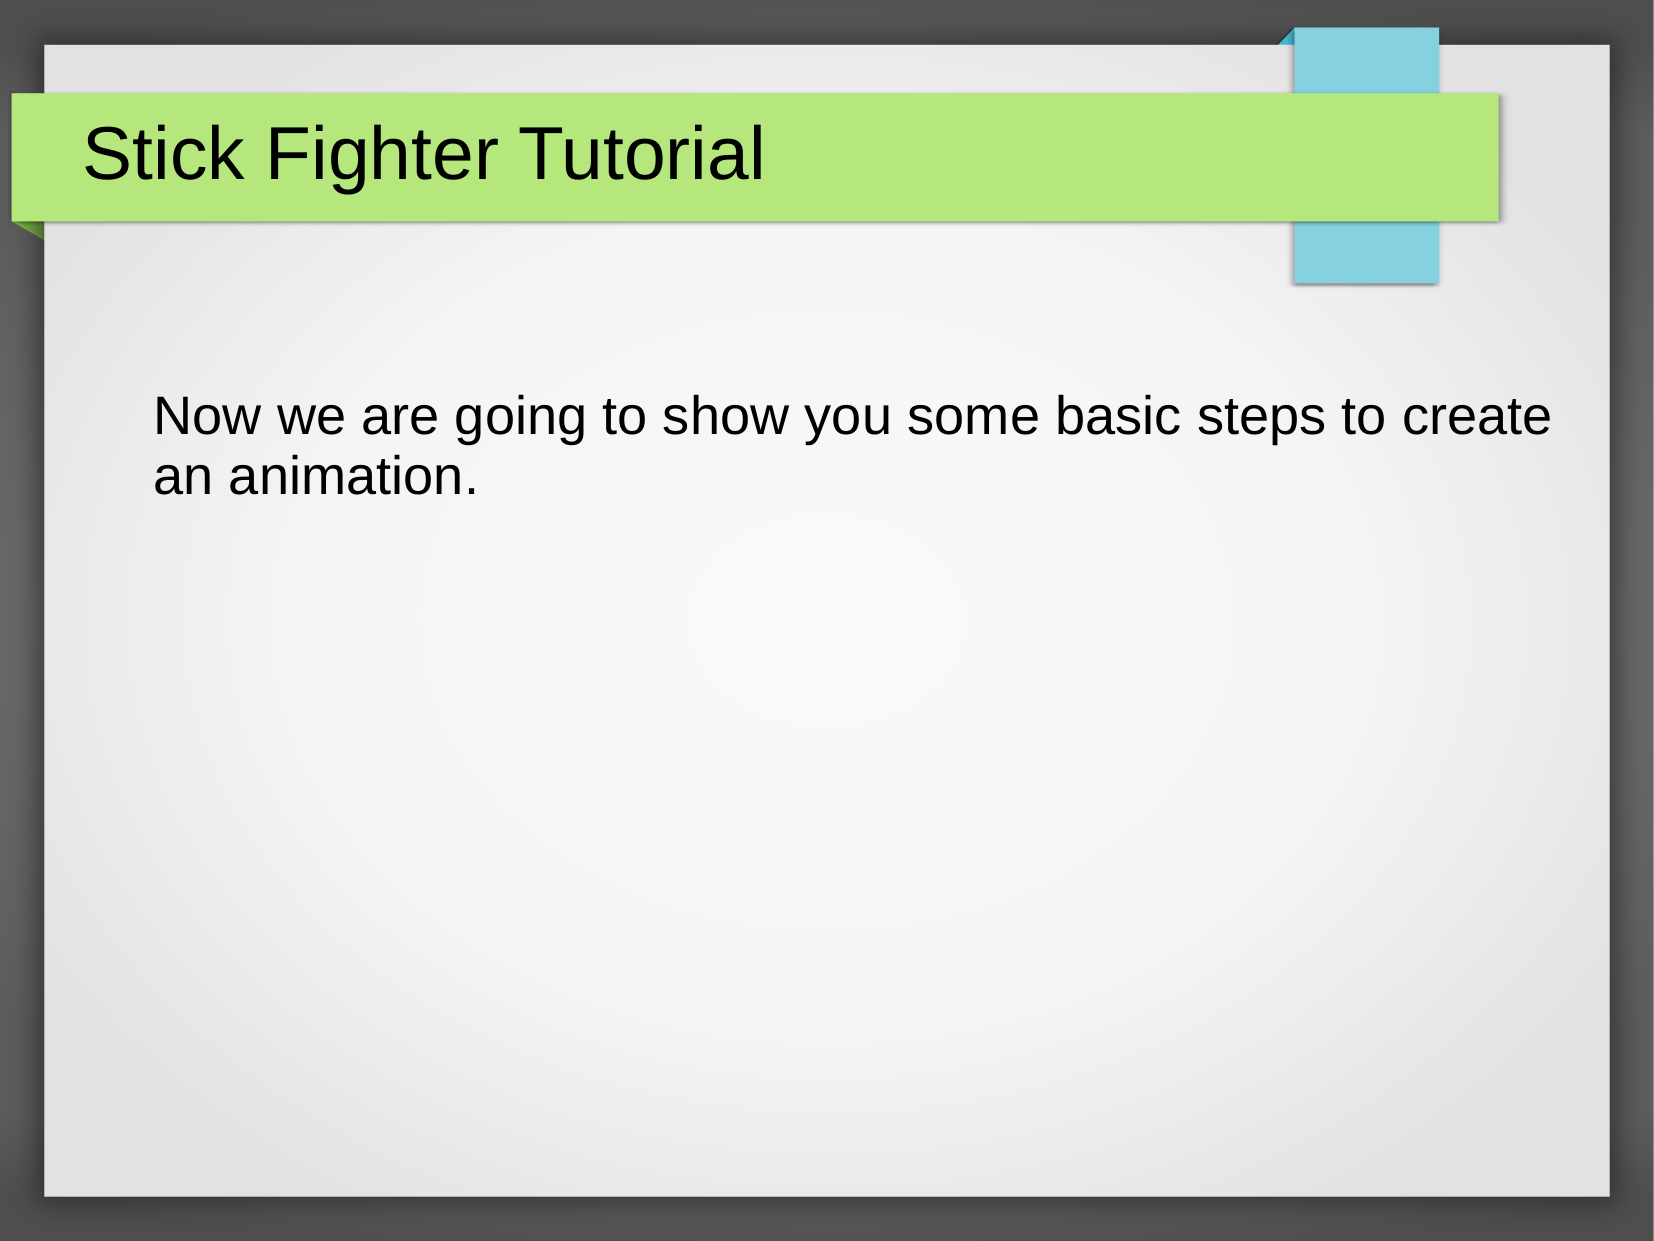

# Stick Fighter Tutorial
Now we are going to show you some basic steps to create an animation.